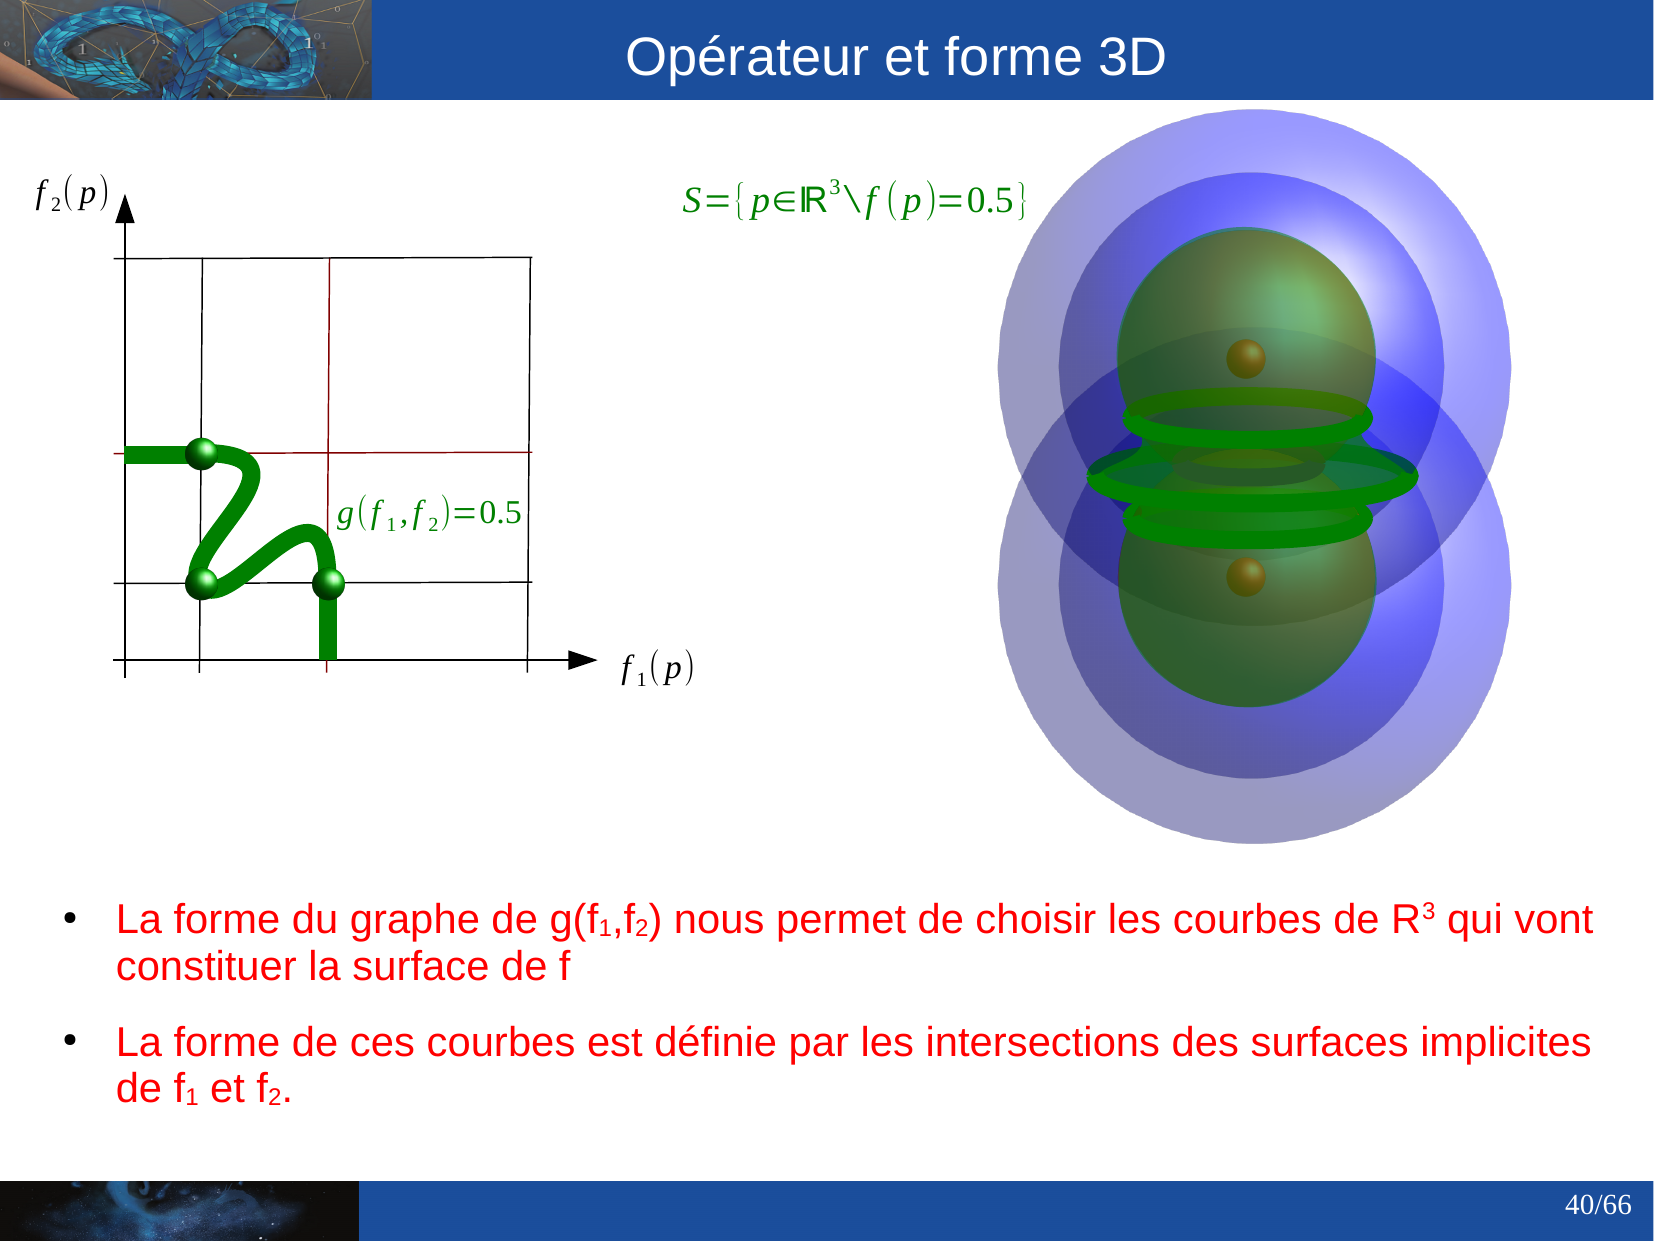

# Opérateur et forme 3D
La forme du graphe de g(f1,f2) nous permet de choisir les courbes de R3 qui vont constituer la surface de f
La forme de ces courbes est définie par les intersections des surfaces implicites de f1 et f2.
40